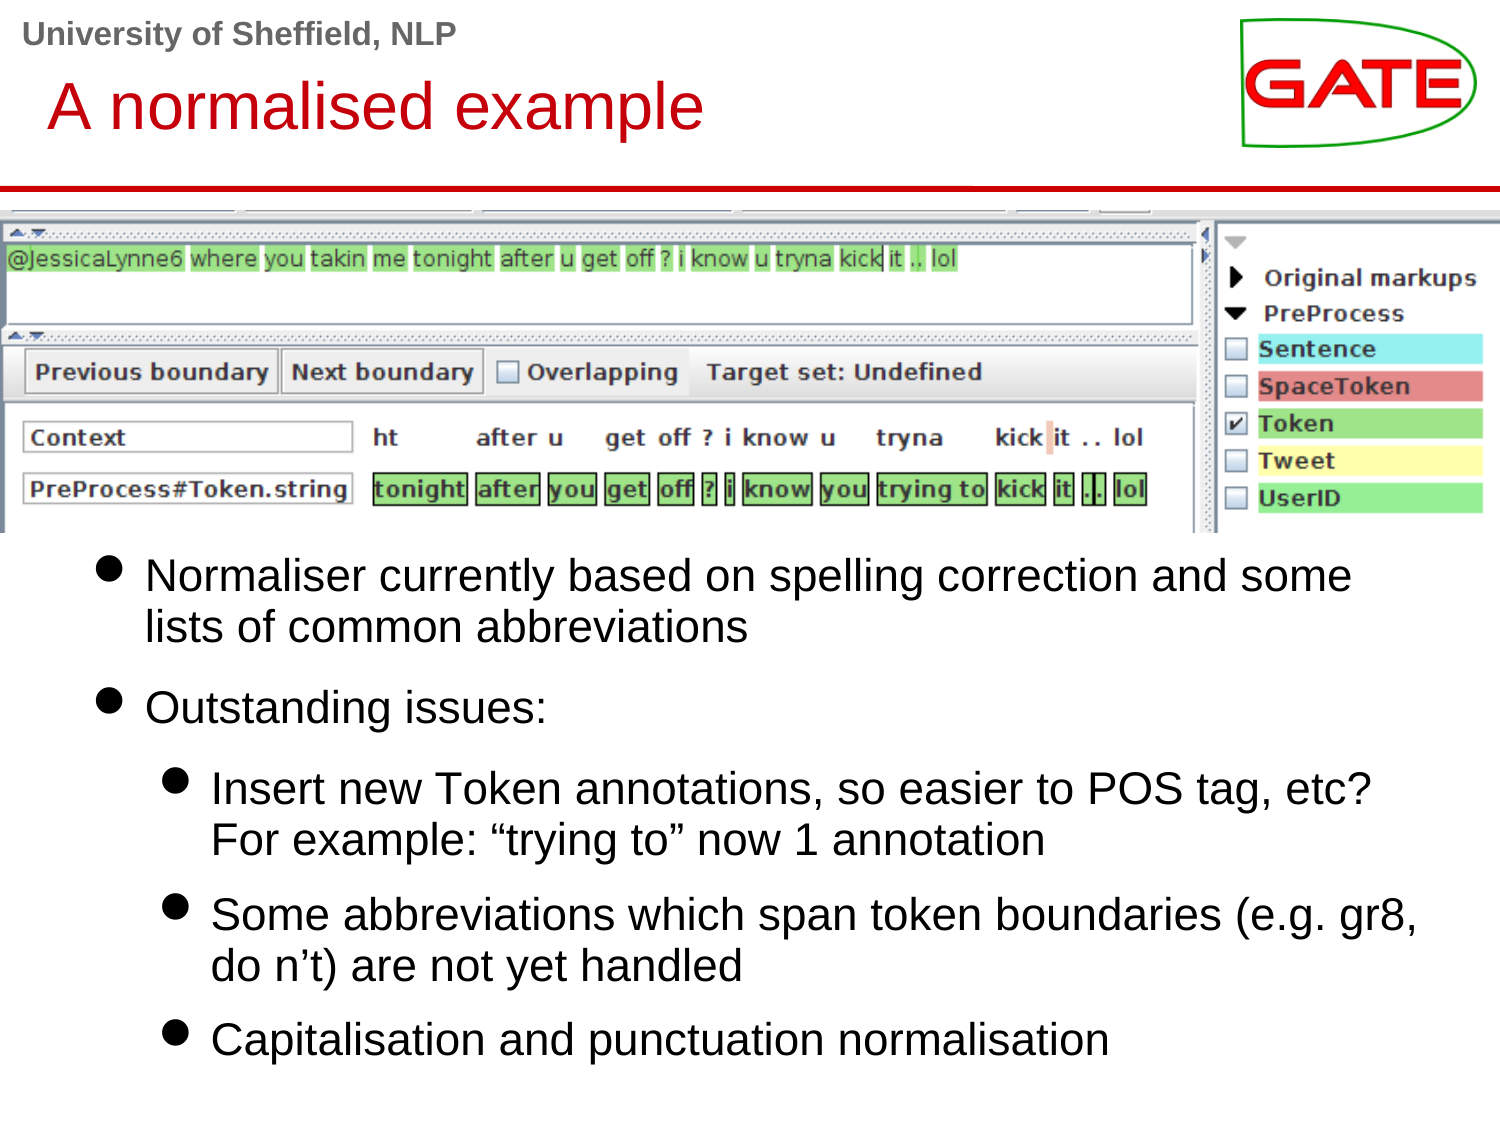

A normalised example
Normaliser currently based on spelling correction and some lists of common abbreviations
Outstanding issues:
Insert new Token annotations, so easier to POS tag, etc? For example: “trying to” now 1 annotation
Some abbreviations which span token boundaries (e.g. gr8, do n’t) are not yet handled
Capitalisation and punctuation normalisation